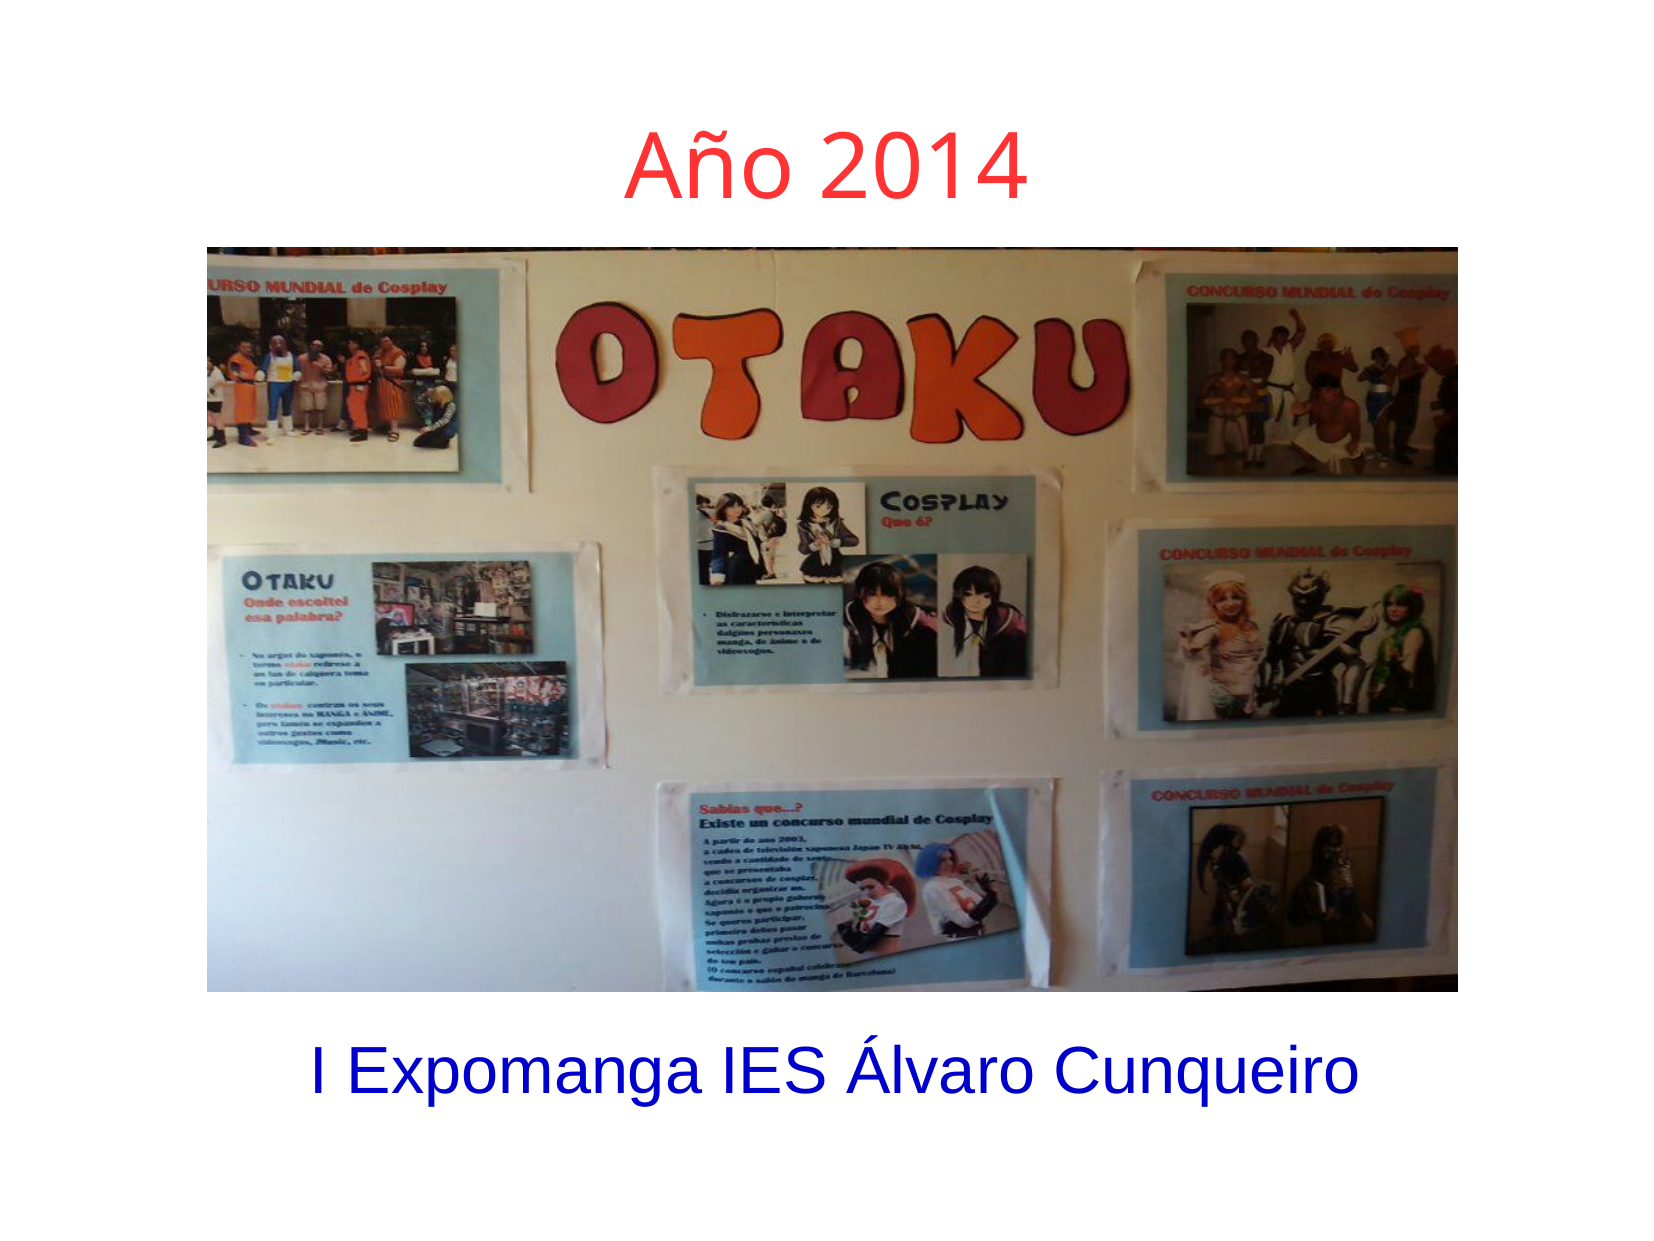

# Año 2014
I Expomanga IES Álvaro Cunqueiro